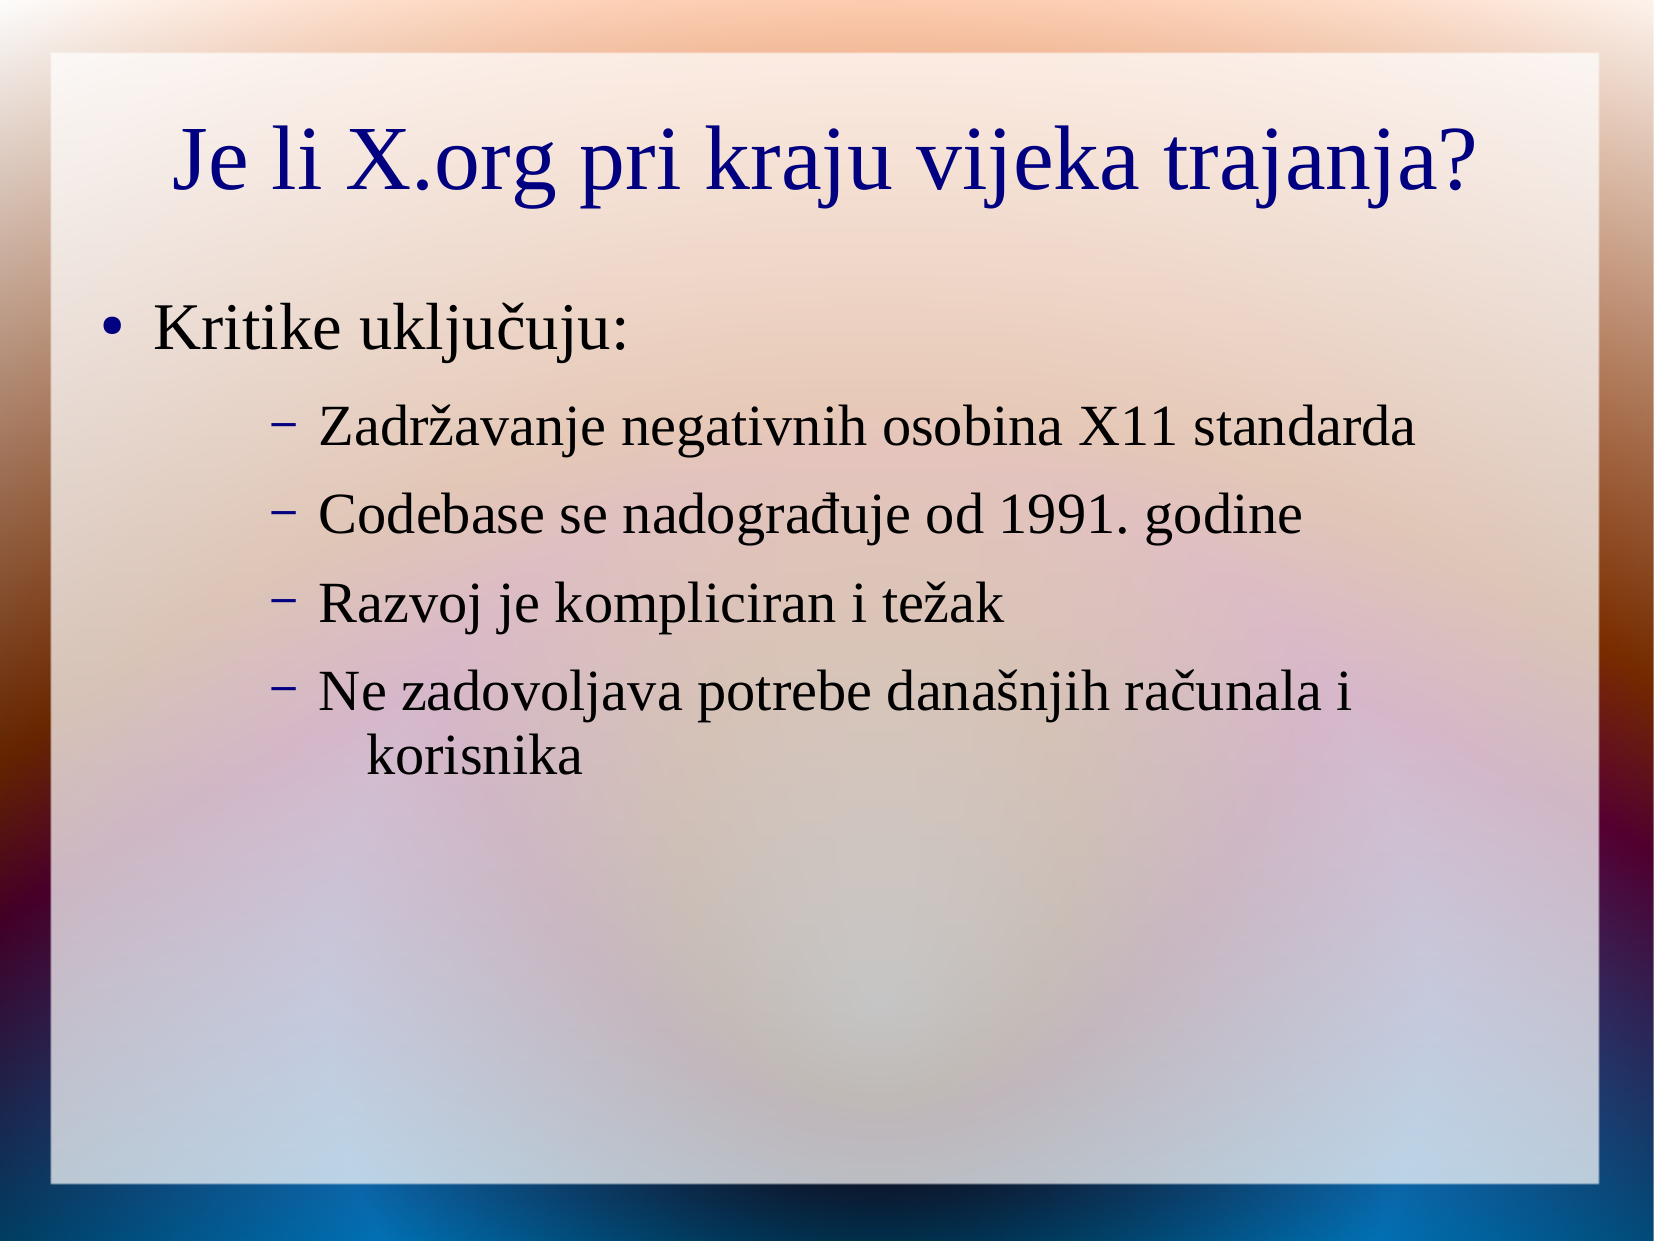

# Je li X.org pri kraju vijeka trajanja?
Kritike uključuju:
Zadržavanje negativnih osobina X11 standarda
Codebase se nadograđuje od 1991. godine
Razvoj je kompliciran i težak
Ne zadovoljava potrebe današnjih računala i korisnika